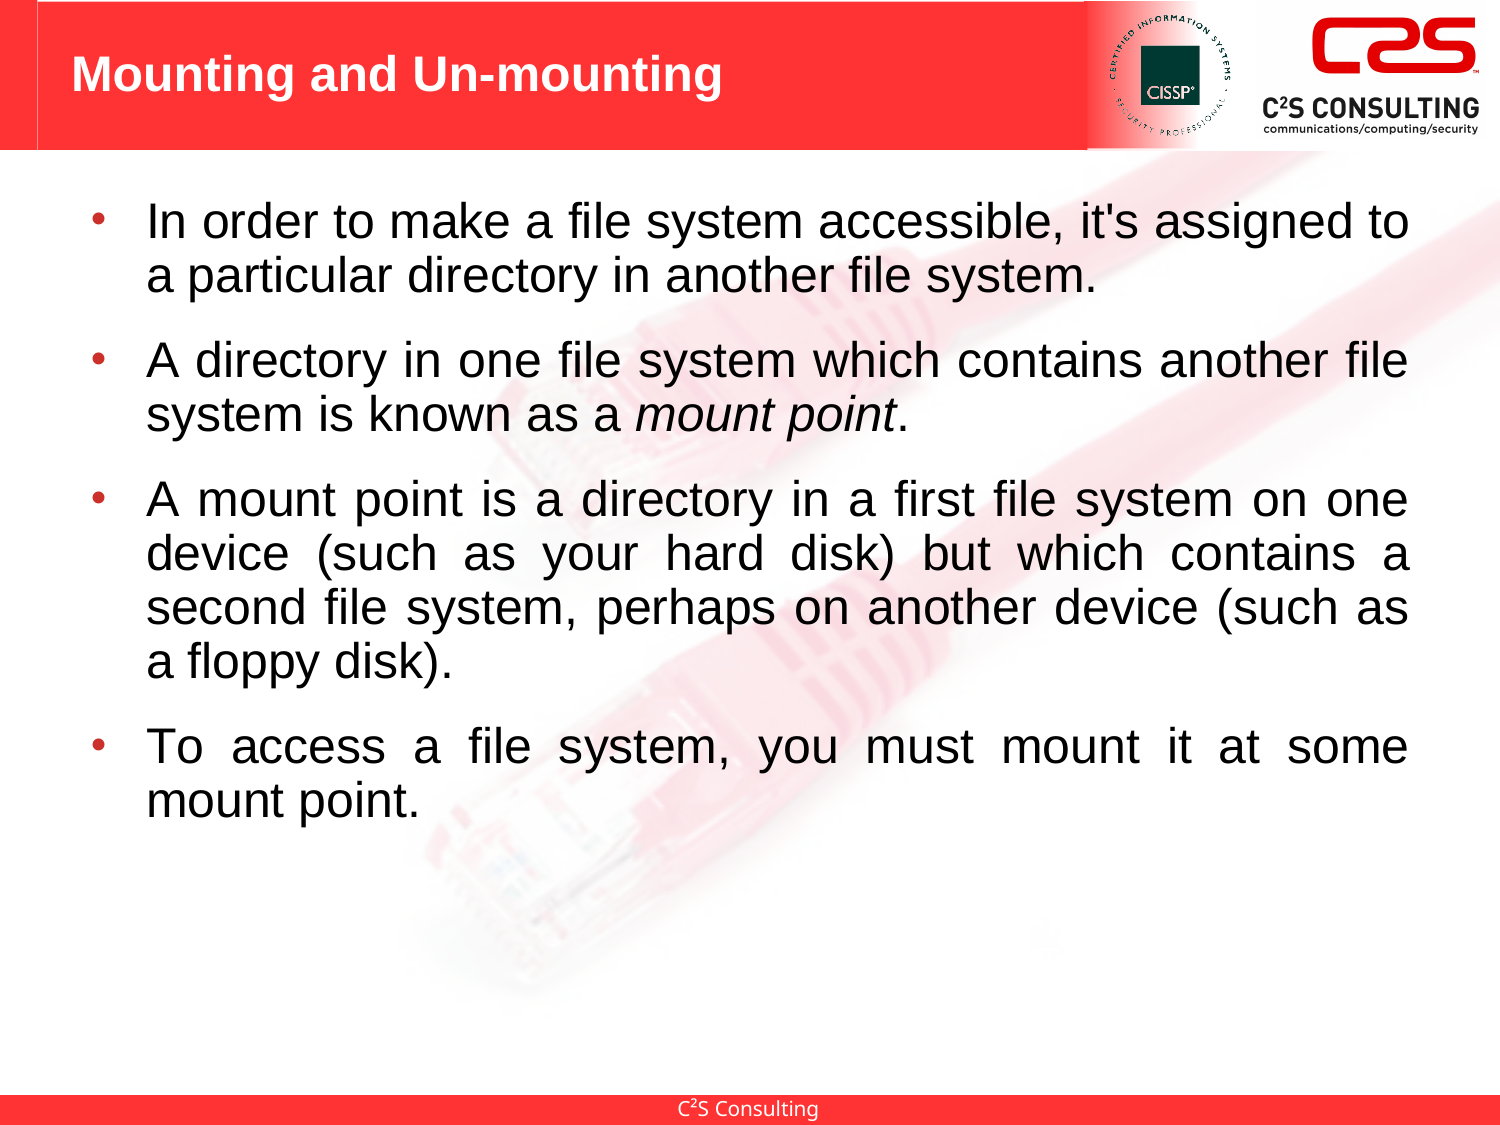

Mounting and Un-mounting
# In order to make a file system accessible, it's assigned to a particular directory in another file system.
A directory in one file system which contains another file system is known as a mount point.
A mount point is a directory in a first file system on one device (such as your hard disk) but which contains a second file system, perhaps on another device (such as a floppy disk).
To access a file system, you must mount it at some mount point.